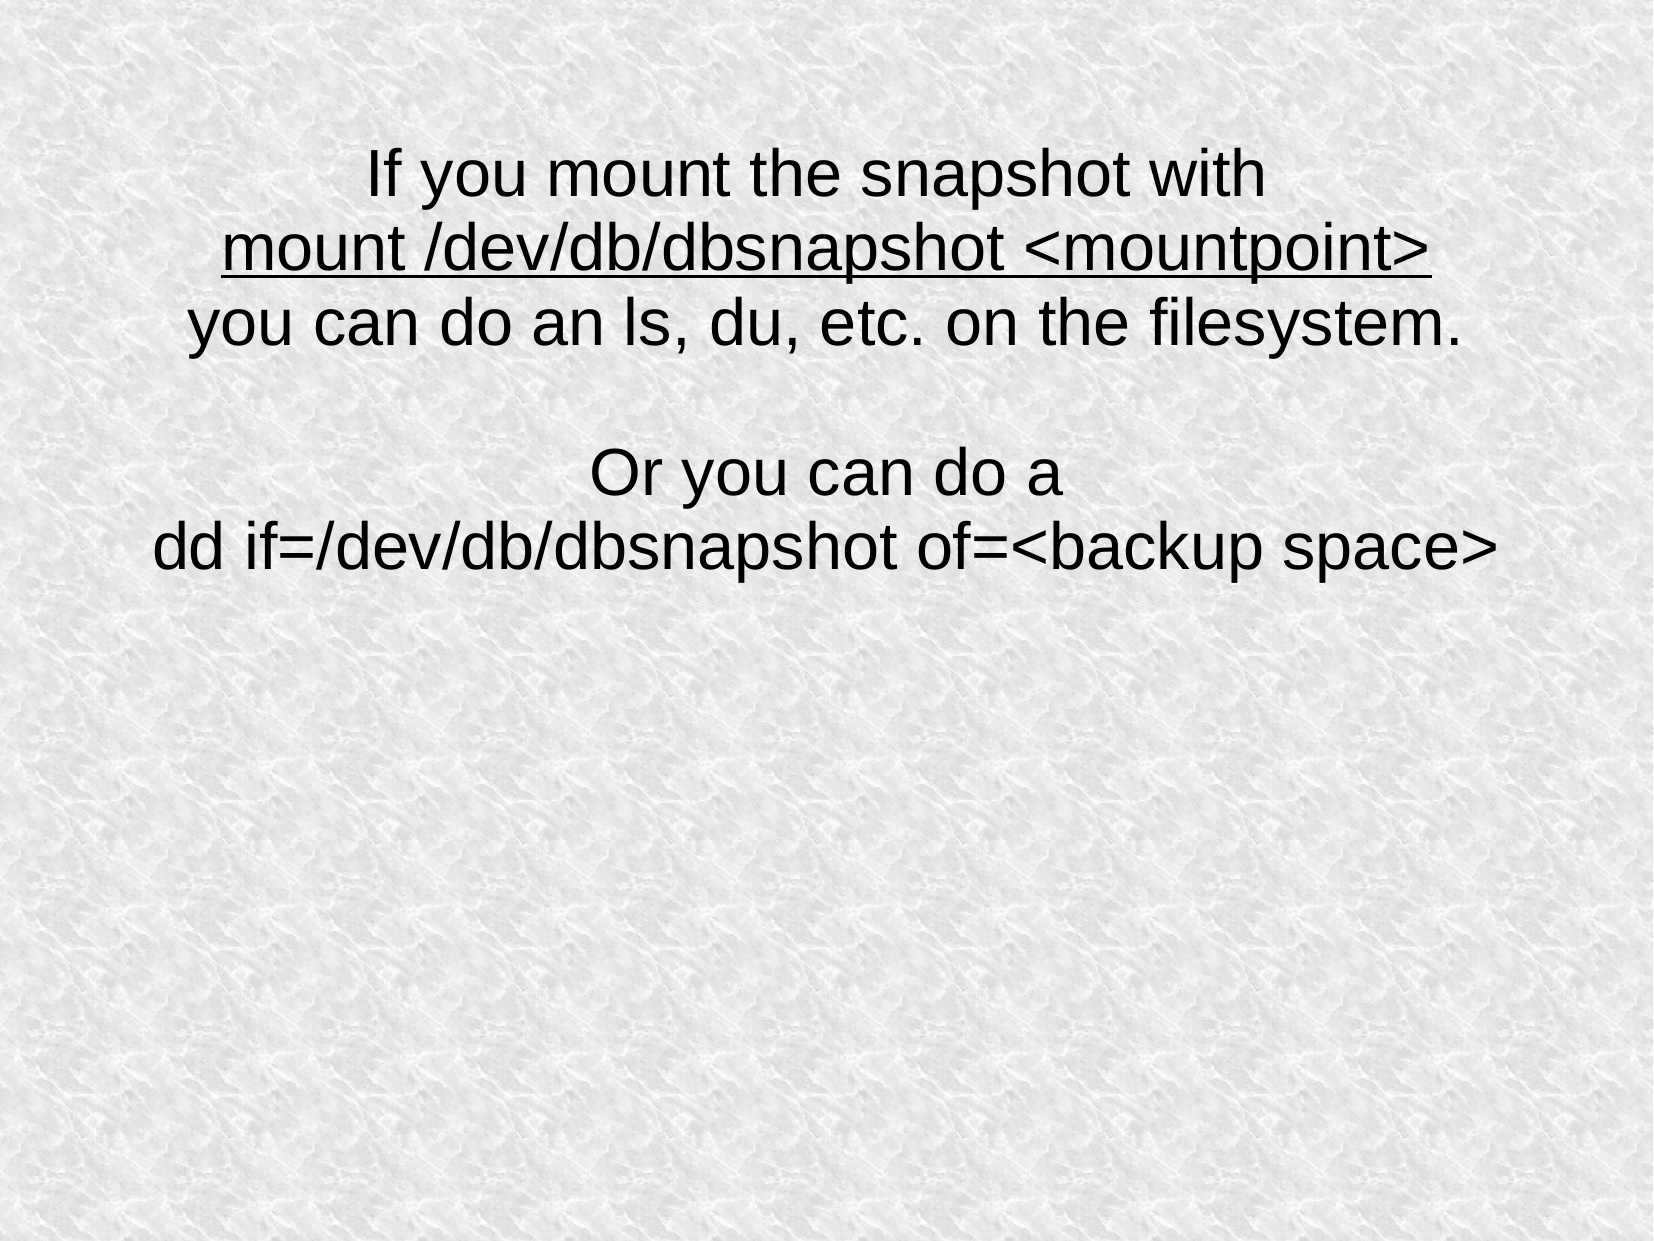

# If you mount the snapshot with
mount /dev/db/dbsnapshot <mountpoint>
you can do an ls, du, etc. on the filesystem.
Or you can do a
dd if=/dev/db/dbsnapshot of=<backup space>